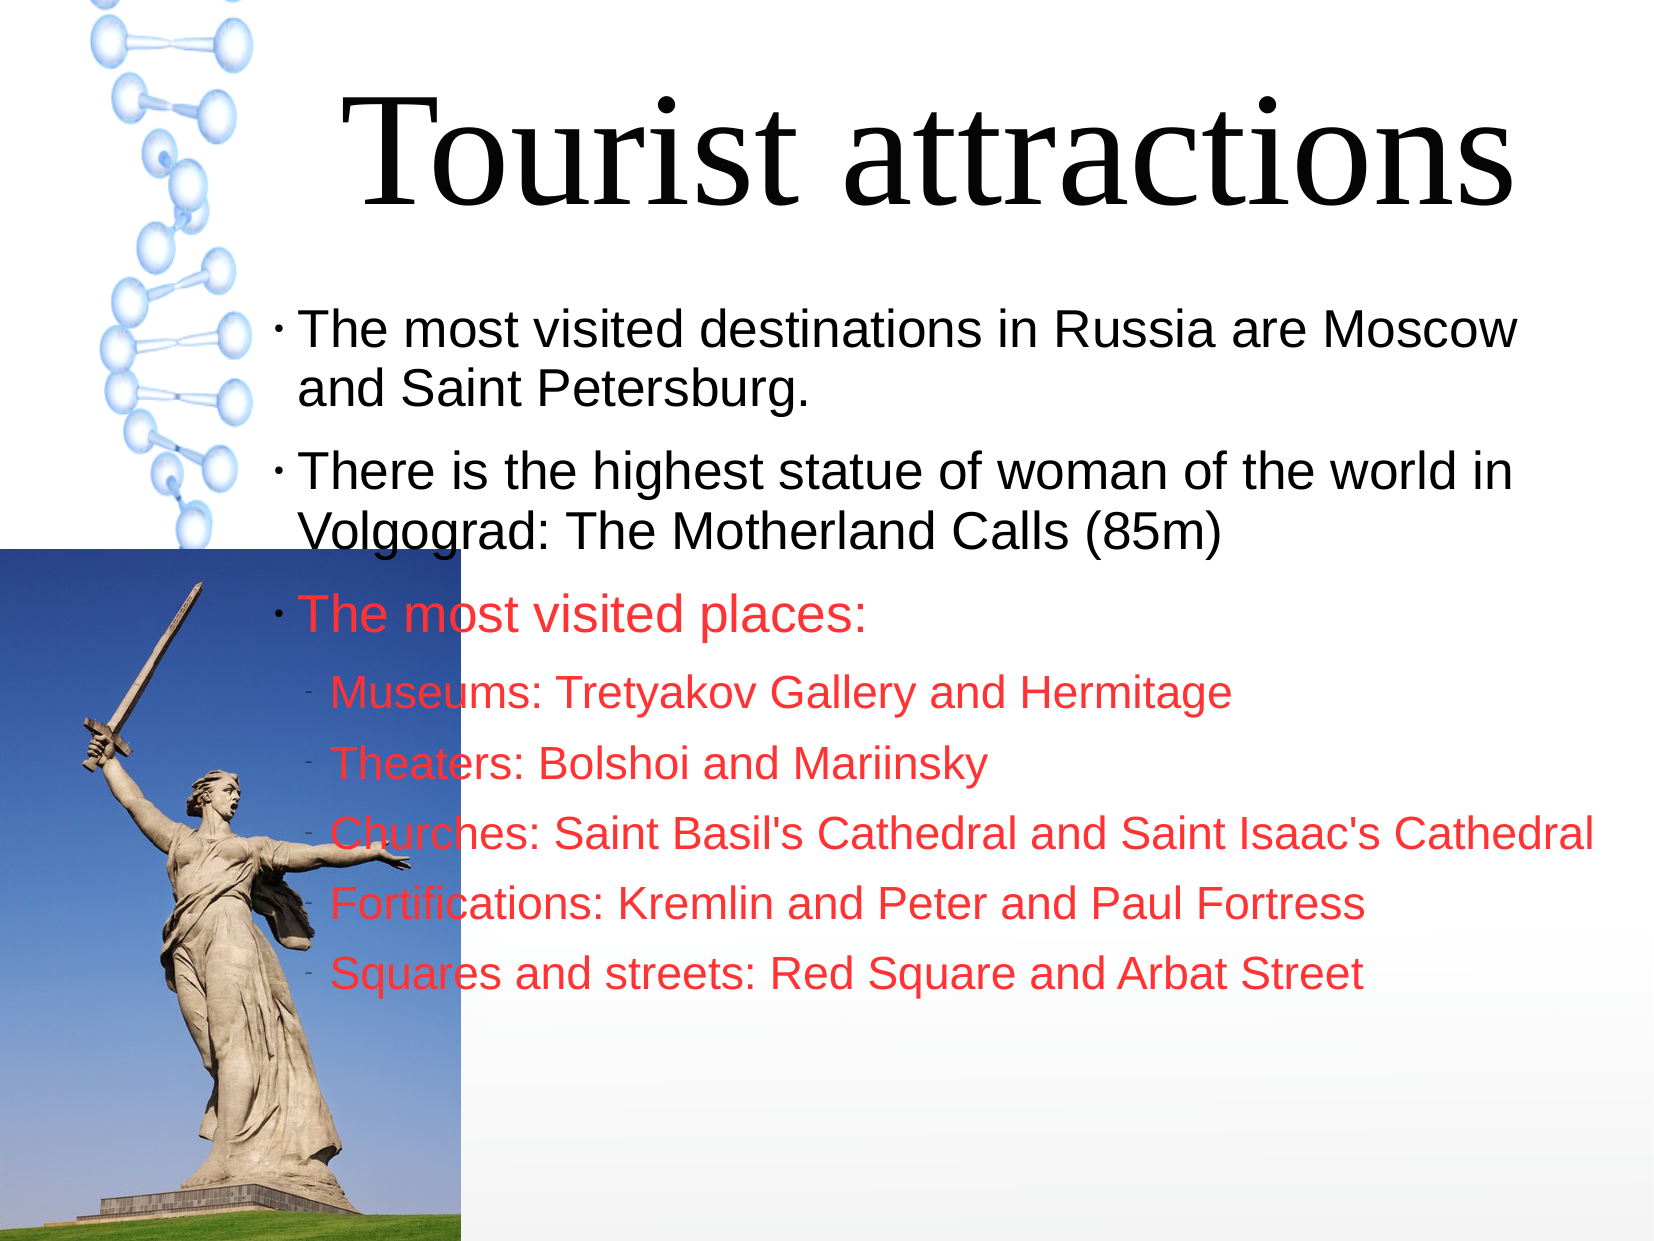

# Tourist attractions
The most visited destinations in Russia are Moscow and Saint Petersburg.
There is the highest statue of woman of the world in Volgograd: The Motherland Calls (85m)
The most visited places:
Museums: Tretyakov Gallery and Hermitage
Theaters: Bolshoi and Mariinsky
Churches: Saint Basil's Cathedral and Saint Isaac's Cathedral
Fortifications: Kremlin and Peter and Paul Fortress
Squares and streets: Red Square and Arbat Street